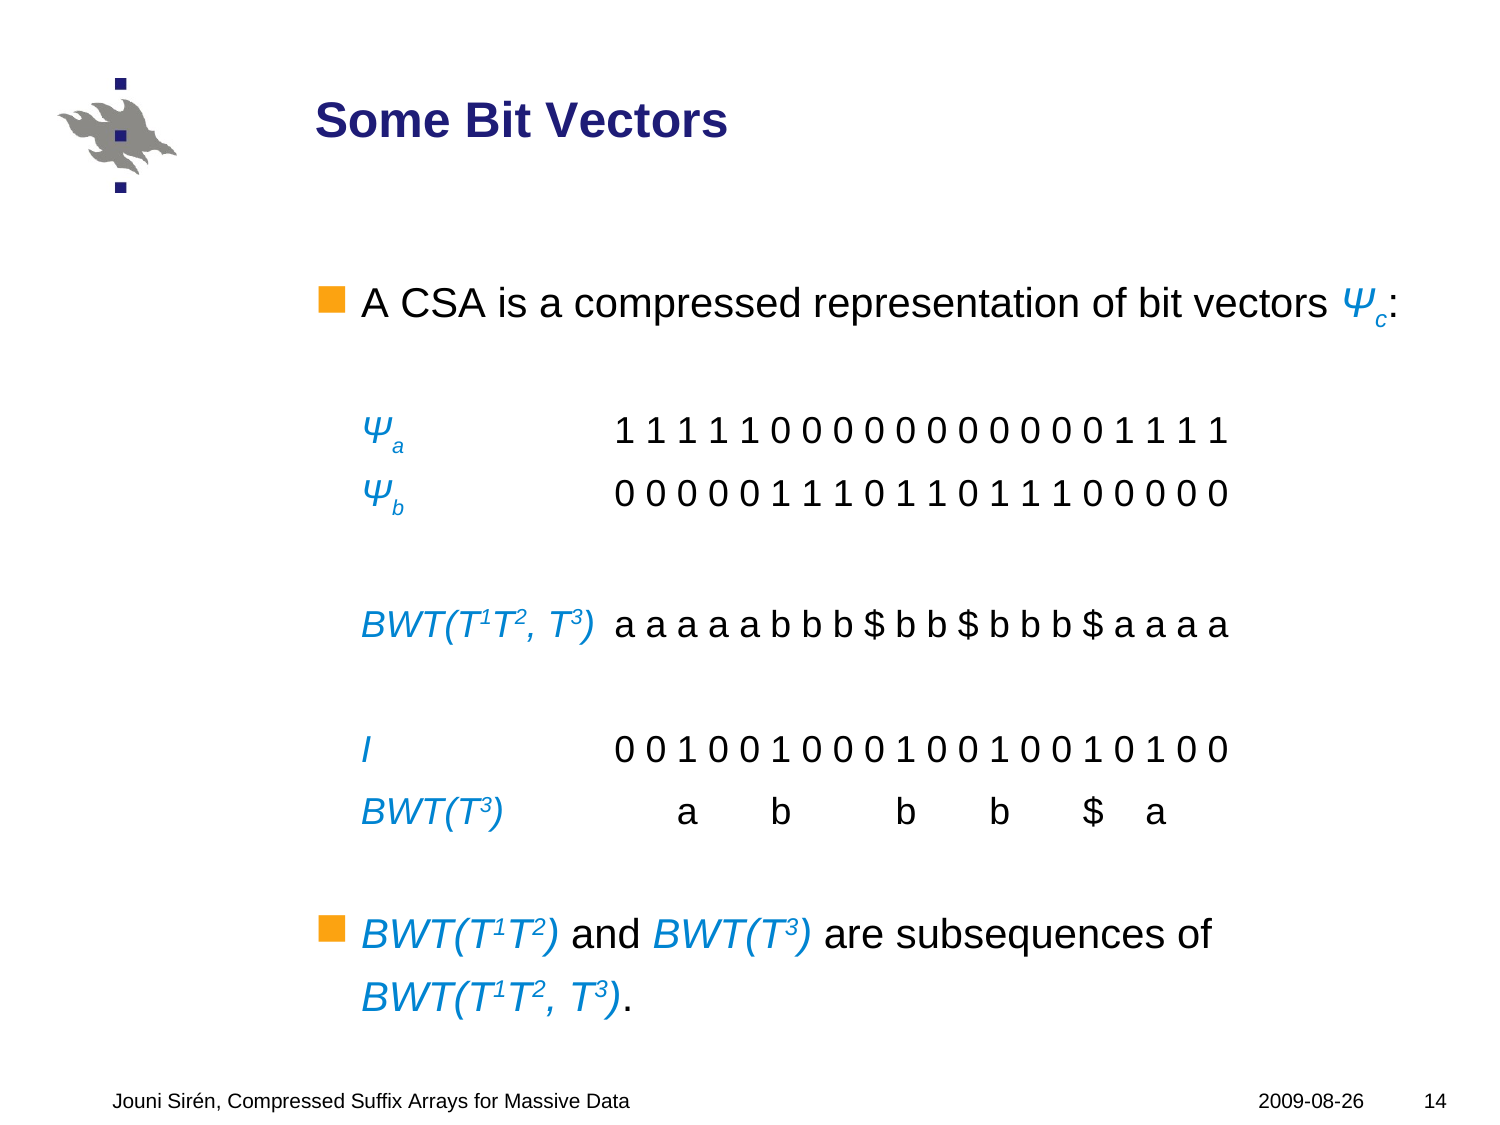

# Some Bit Vectors
A CSA is a compressed representation of bit vectors Ψc:
Ψa		1 1 1 1 1 0 0 0 0 0 0 0 0 0 0 0 1 1 1 1
Ψb		0 0 0 0 0 1 1 1 0 1 1 0 1 1 1 0 0 0 0 0
BWT(T1T2, T3)	a a a a a b b b $ b b $ b b b $ a a a a
I		0 0 1 0 0 1 0 0 0 1 0 0 1 0 0 1 0 1 0 0
BWT(T3)	0 0 a 0 0 b 0 0 $ b 0 0 b 0 0 $ 0 a 0 0
BWT(T1T2) and BWT(T3) are subsequences of
BWT(T1T2, T3).
Jouni Sirén, Compressed Suffix Arrays for Massive Data
2009-08-26
14